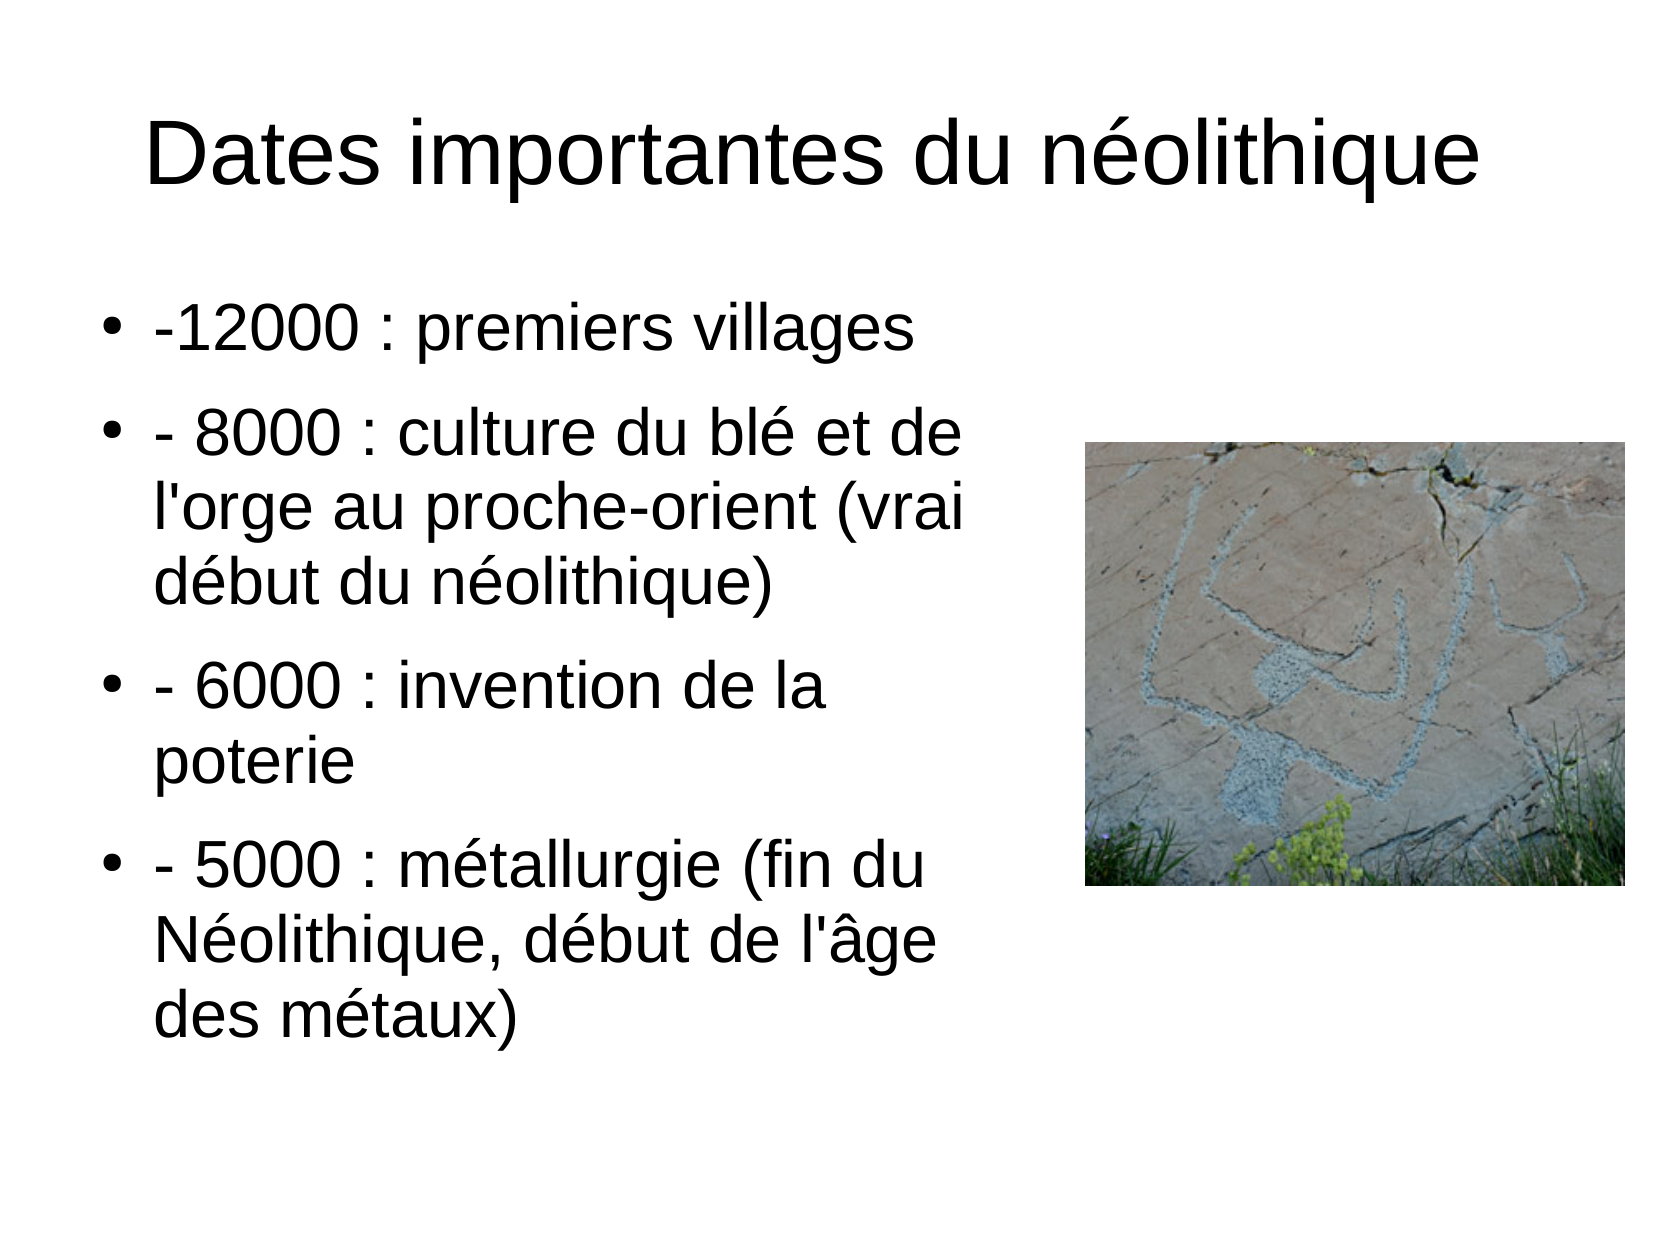

# Dates importantes du néolithique
-12000 : premiers villages
- 8000 : culture du blé et de l'orge au proche-orient (vrai début du néolithique)
- 6000 : invention de la poterie
- 5000 : métallurgie (fin du Néolithique, début de l'âge des métaux)